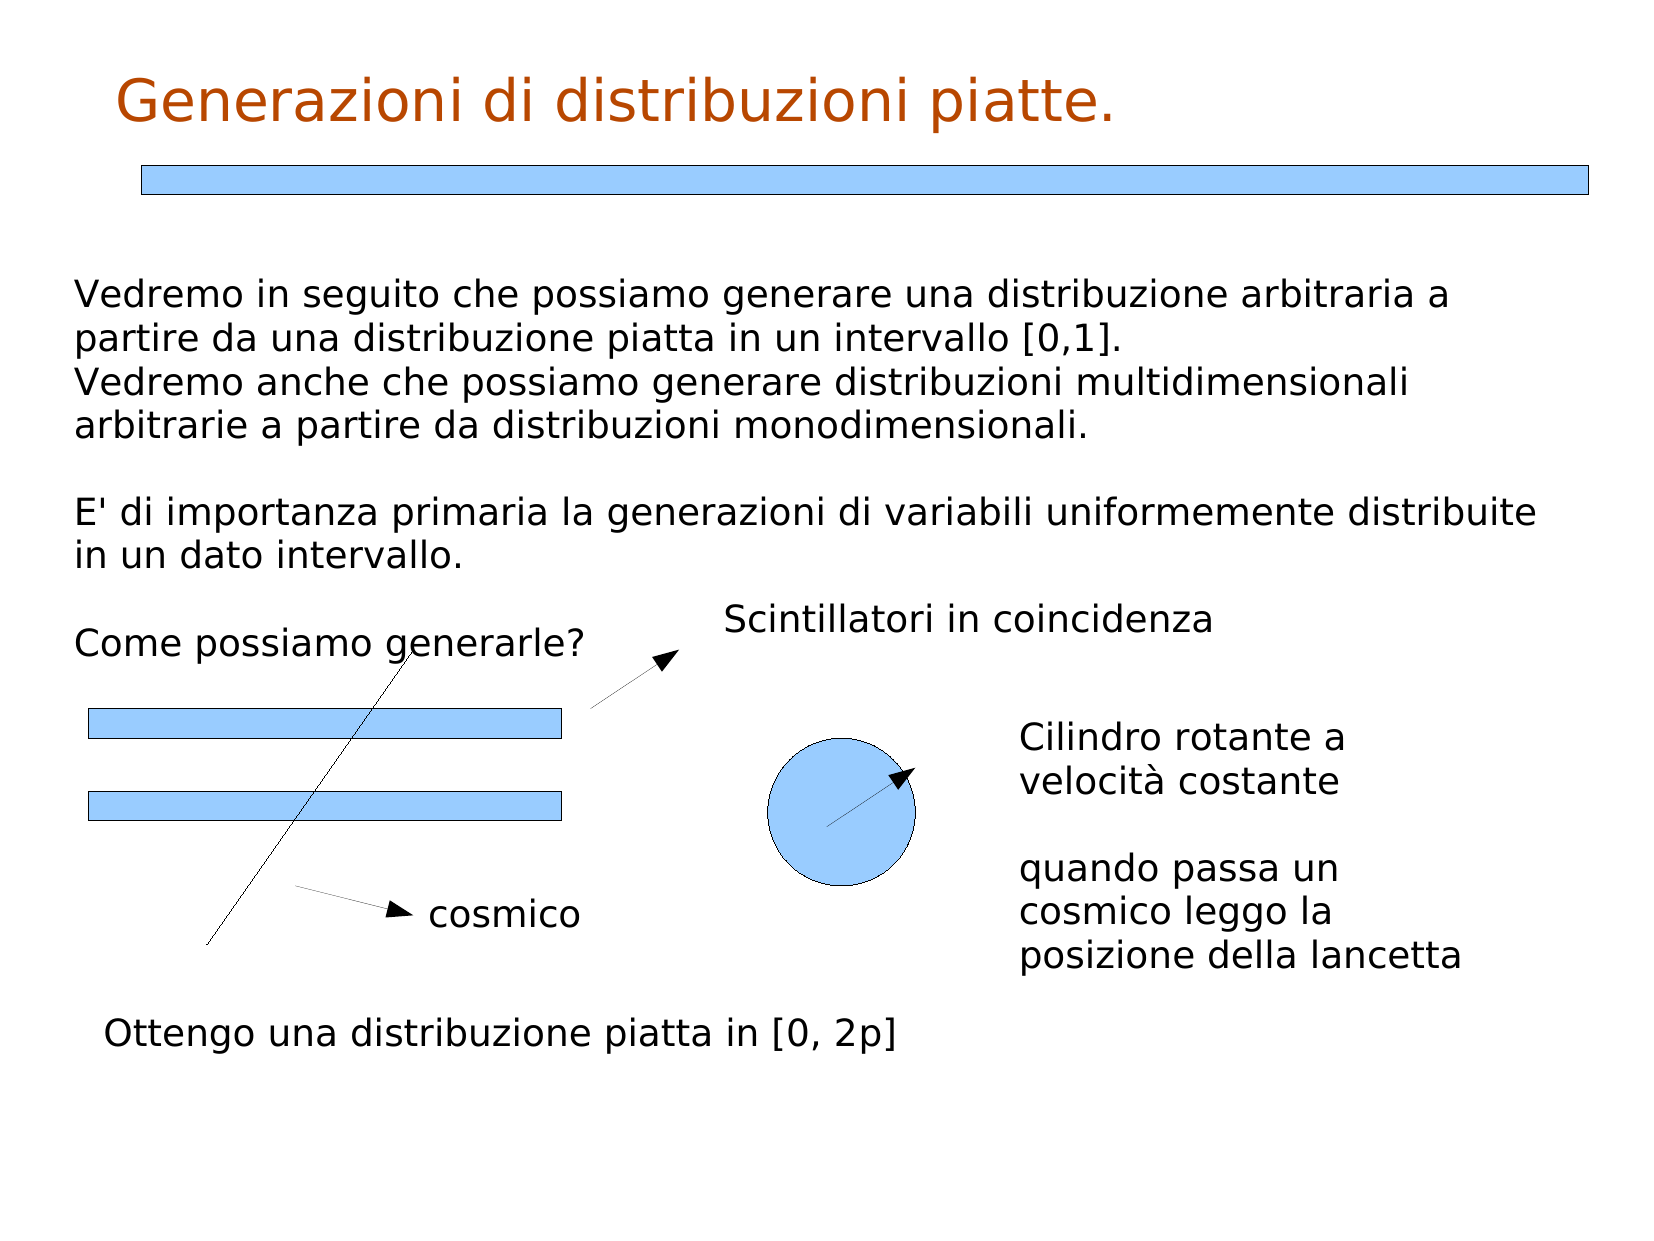

Generazioni di distribuzioni piatte.
Vedremo in seguito che possiamo generare una distribuzione arbitraria a partire da una distribuzione piatta in un intervallo [0,1].
Vedremo anche che possiamo generare distribuzioni multidimensionali arbitrarie a partire da distribuzioni monodimensionali.
E' di importanza primaria la generazioni di variabili uniformemente distribuite in un dato intervallo.
Come possiamo generarle?
Scintillatori in coincidenza
Cilindro rotante a velocità costante
quando passa un cosmico leggo la posizione della lancetta
cosmico
Ottengo una distribuzione piatta in [0, 2p]